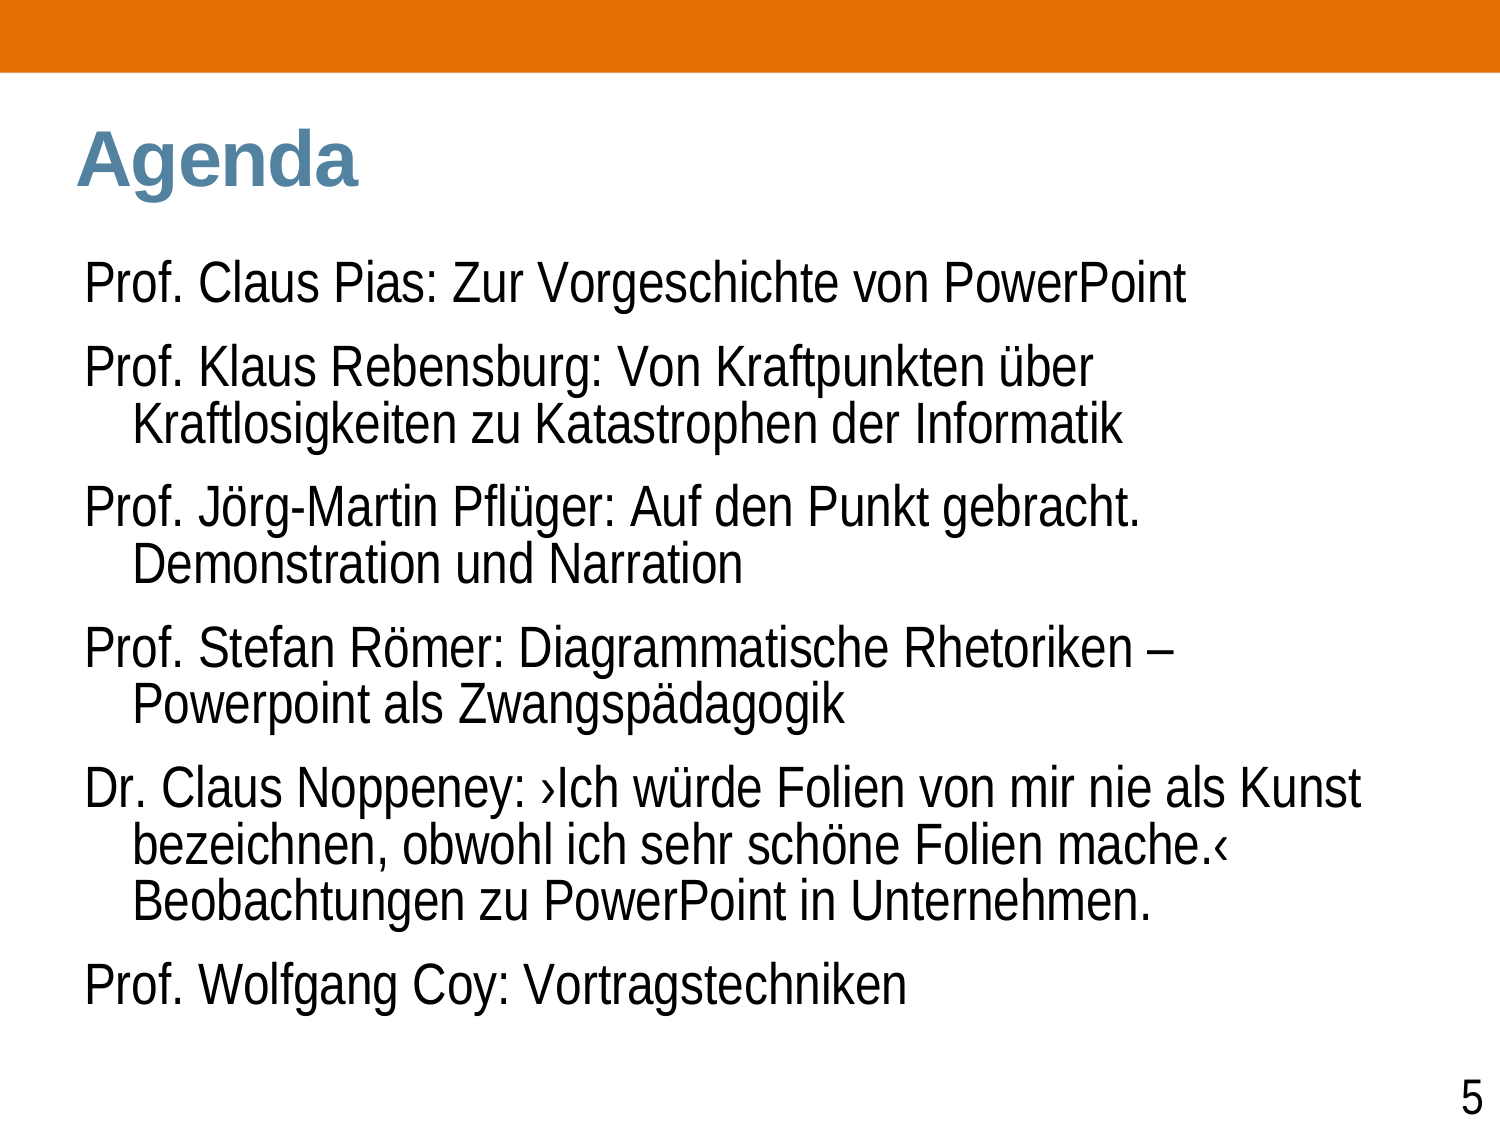

# Agenda
Prof. Claus Pias: Zur Vorgeschichte von PowerPoint
Prof. Klaus Rebensburg: Von Kraftpunkten über Kraftlosigkeiten zu Katastrophen der Informatik
Prof. Jörg-Martin Pflüger: Auf den Punkt gebracht. Demonstration und Narration
Prof. Stefan Römer: Diagrammatische Rhetoriken – Powerpoint als Zwangspädagogik
Dr. Claus Noppeney: ›Ich würde Folien von mir nie als Kunst bezeichnen, obwohl ich sehr schöne Folien mache.‹ Beobachtungen zu PowerPoint in Unternehmen.
Prof. Wolfgang Coy: Vortragstechniken